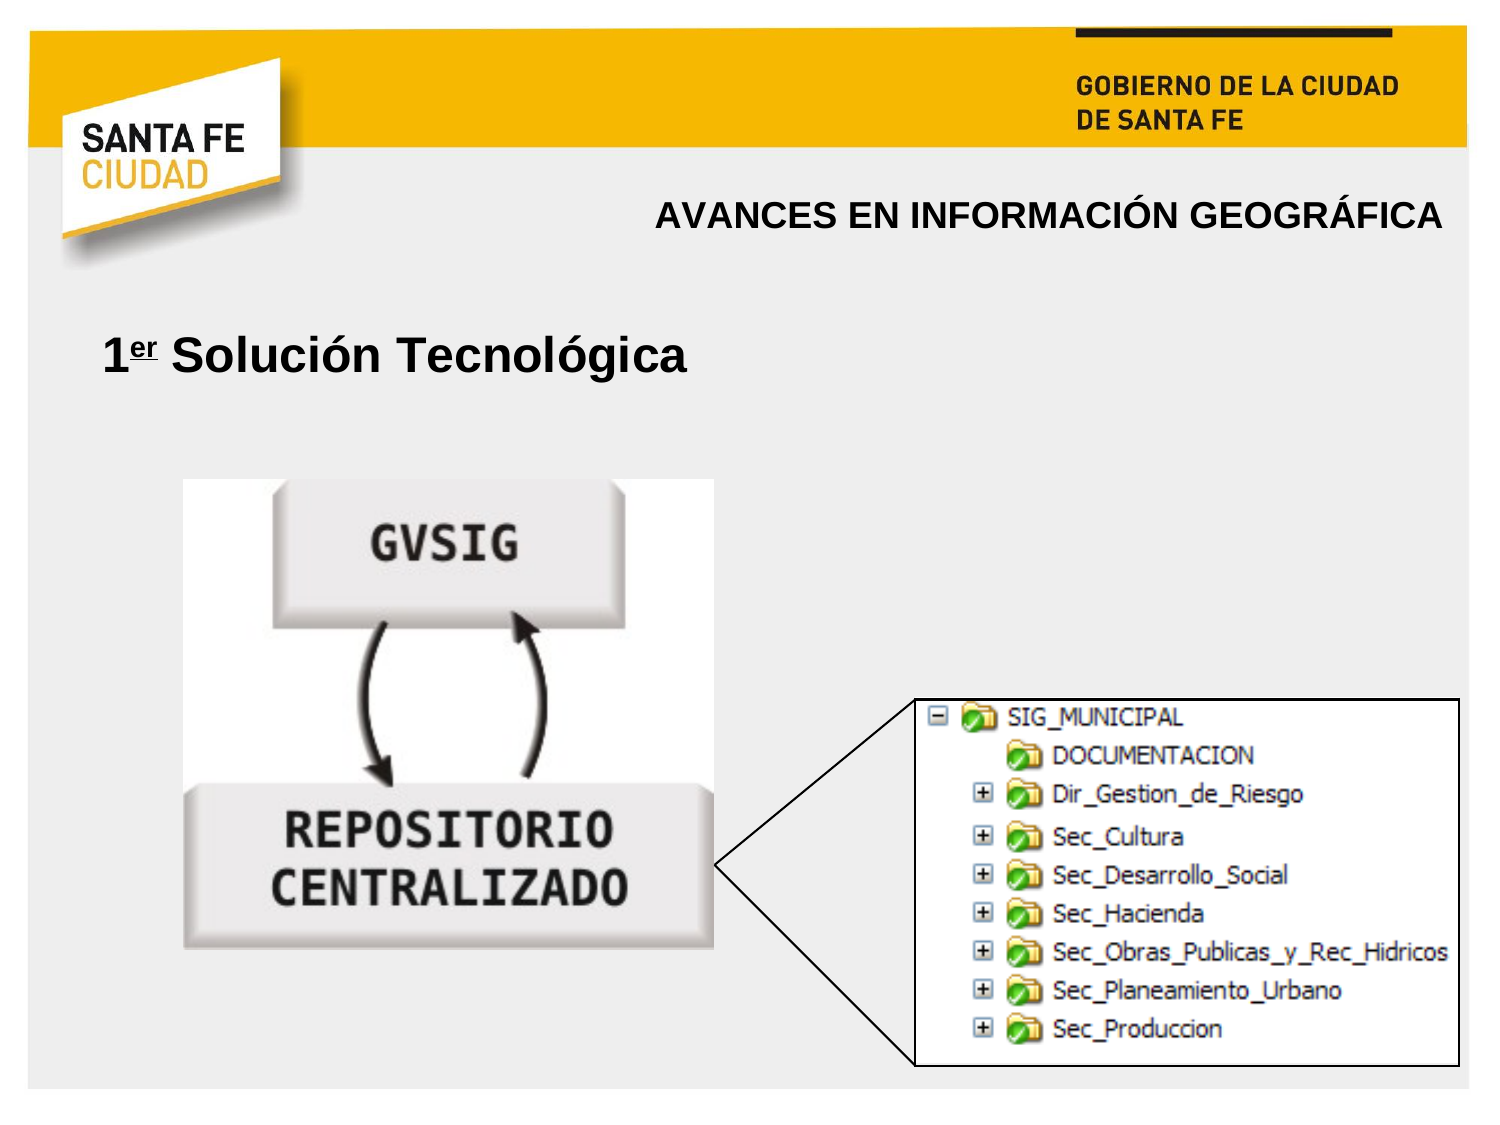

AVANCES EN INFORMACIÓN GEOGRÁFICA
1er Solución Tecnológica